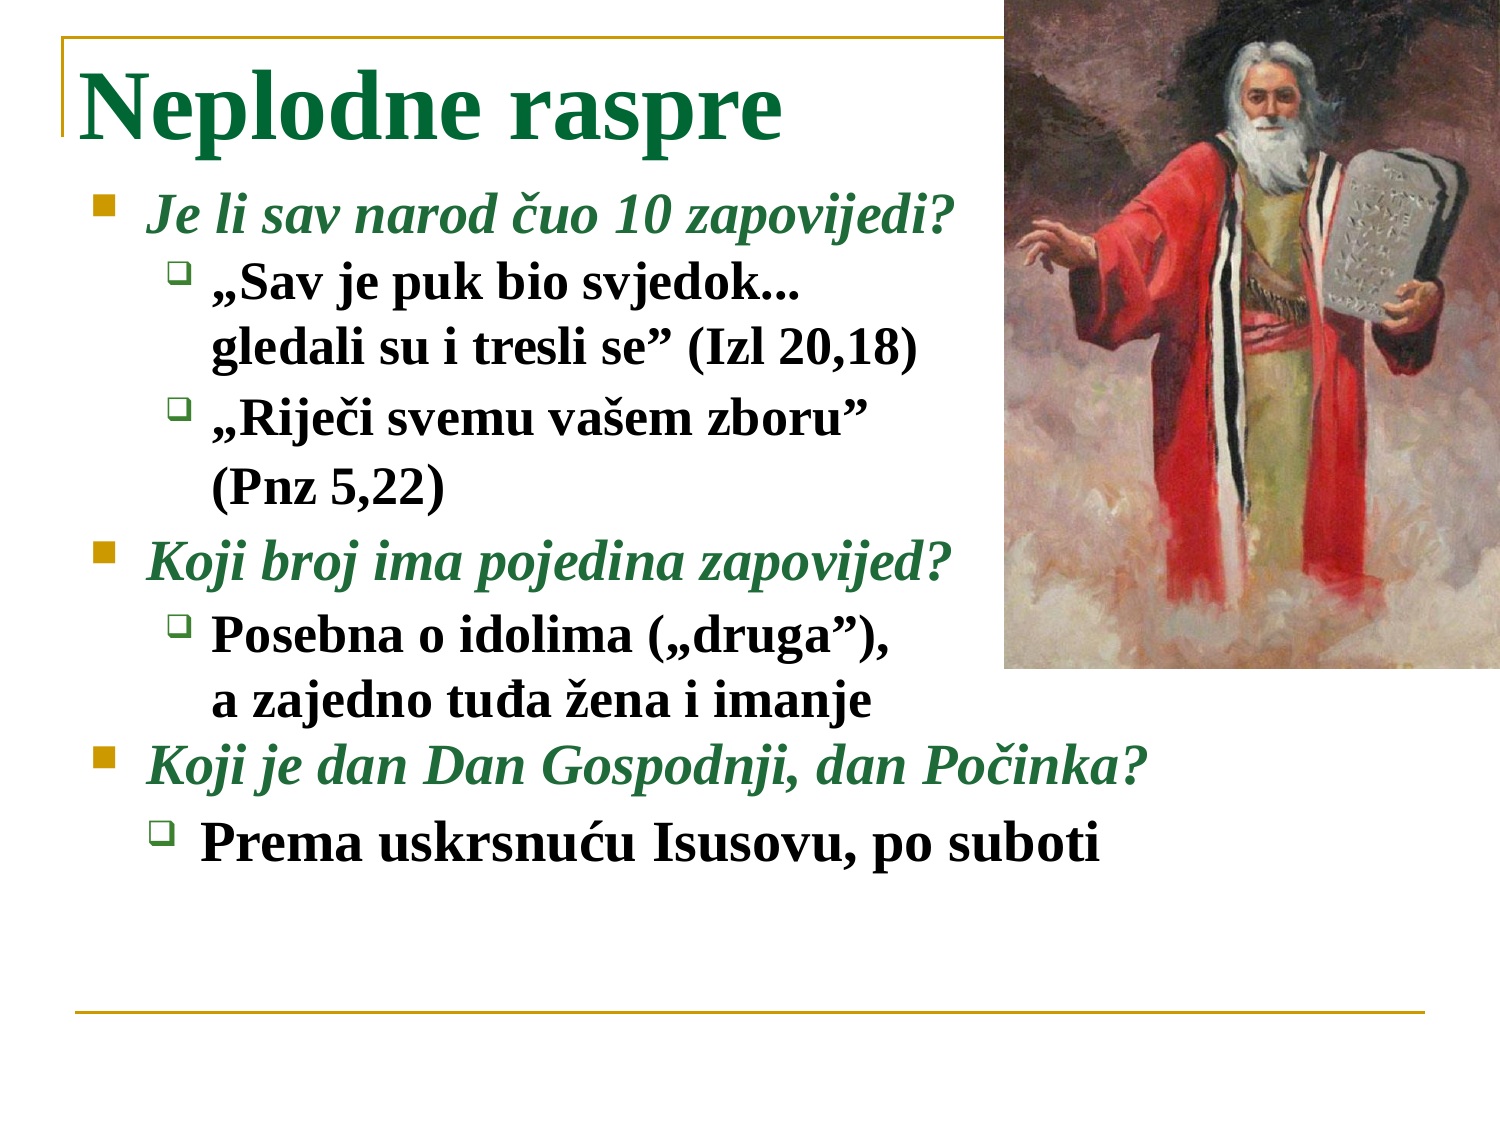

# Neplodne raspre
Je li sav narod čuo 10 zapovijedi?
„Sav je puk bio svjedok...
gledali su i tresli se” (Izl 20,18)
„Riječi svemu vašem zboru”
(Pnz 5,22)
Koji broj ima pojedina zapovijed?
Posebna o idolima („druga”),
a zajedno tuđa žena i imanje
Koji je dan Dan Gospodnji, dan Počinka?
Prema uskrsnuću Isusovu, po suboti